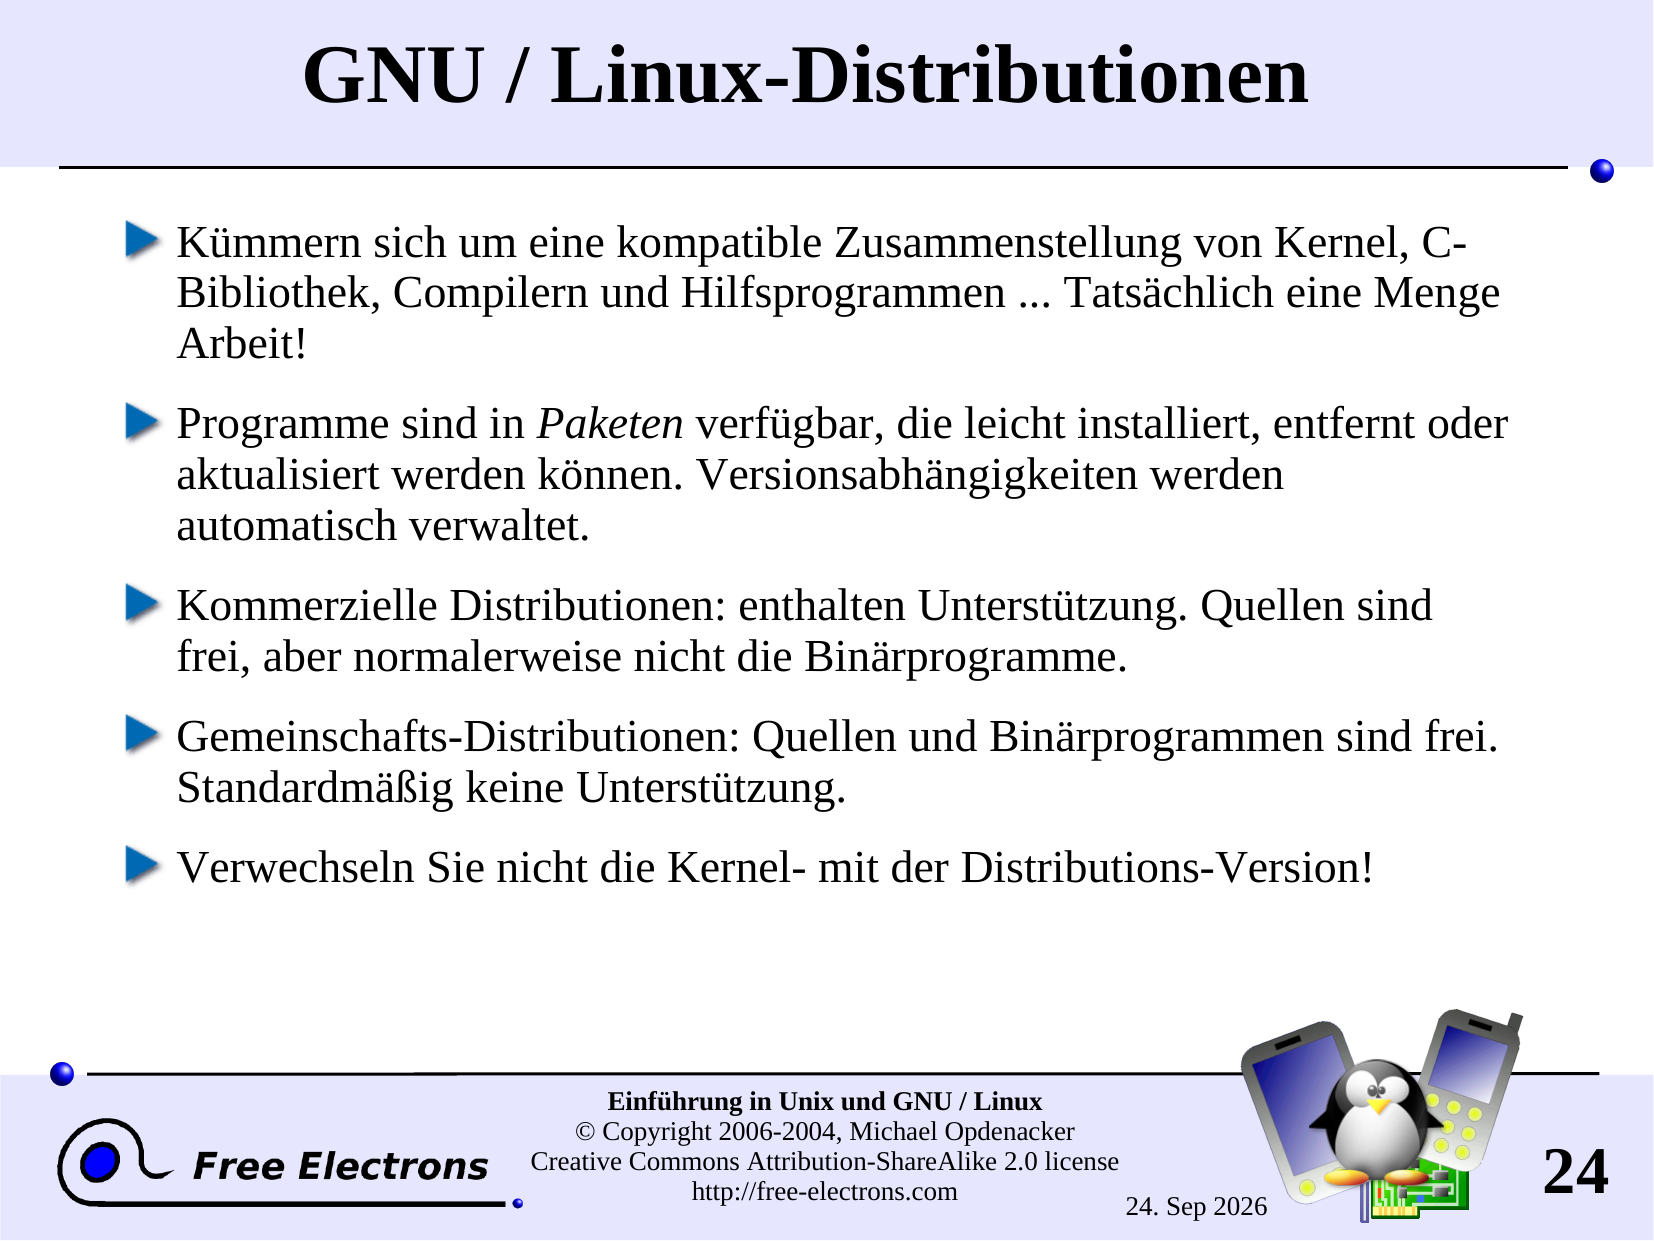

# GNU / Linux-Distributionen
Kümmern sich um eine kompatible Zusammenstellung von Kernel, C-Bibliothek, Compilern und Hilfsprogrammen ... Tatsächlich eine Menge Arbeit!
Programme sind in Paketen verfügbar, die leicht installiert, entfernt oder aktualisiert werden können. Versionsabhängigkeiten werden automatisch verwaltet.
Kommerzielle Distributionen: enthalten Unterstützung. Quellen sind frei, aber normalerweise nicht die Binärprogramme.
Gemeinschafts-Distributionen: Quellen und Binärprogrammen sind frei. Standardmäßig keine Unterstützung.
Verwechseln Sie nicht die Kernel- mit der Distributions-Version!